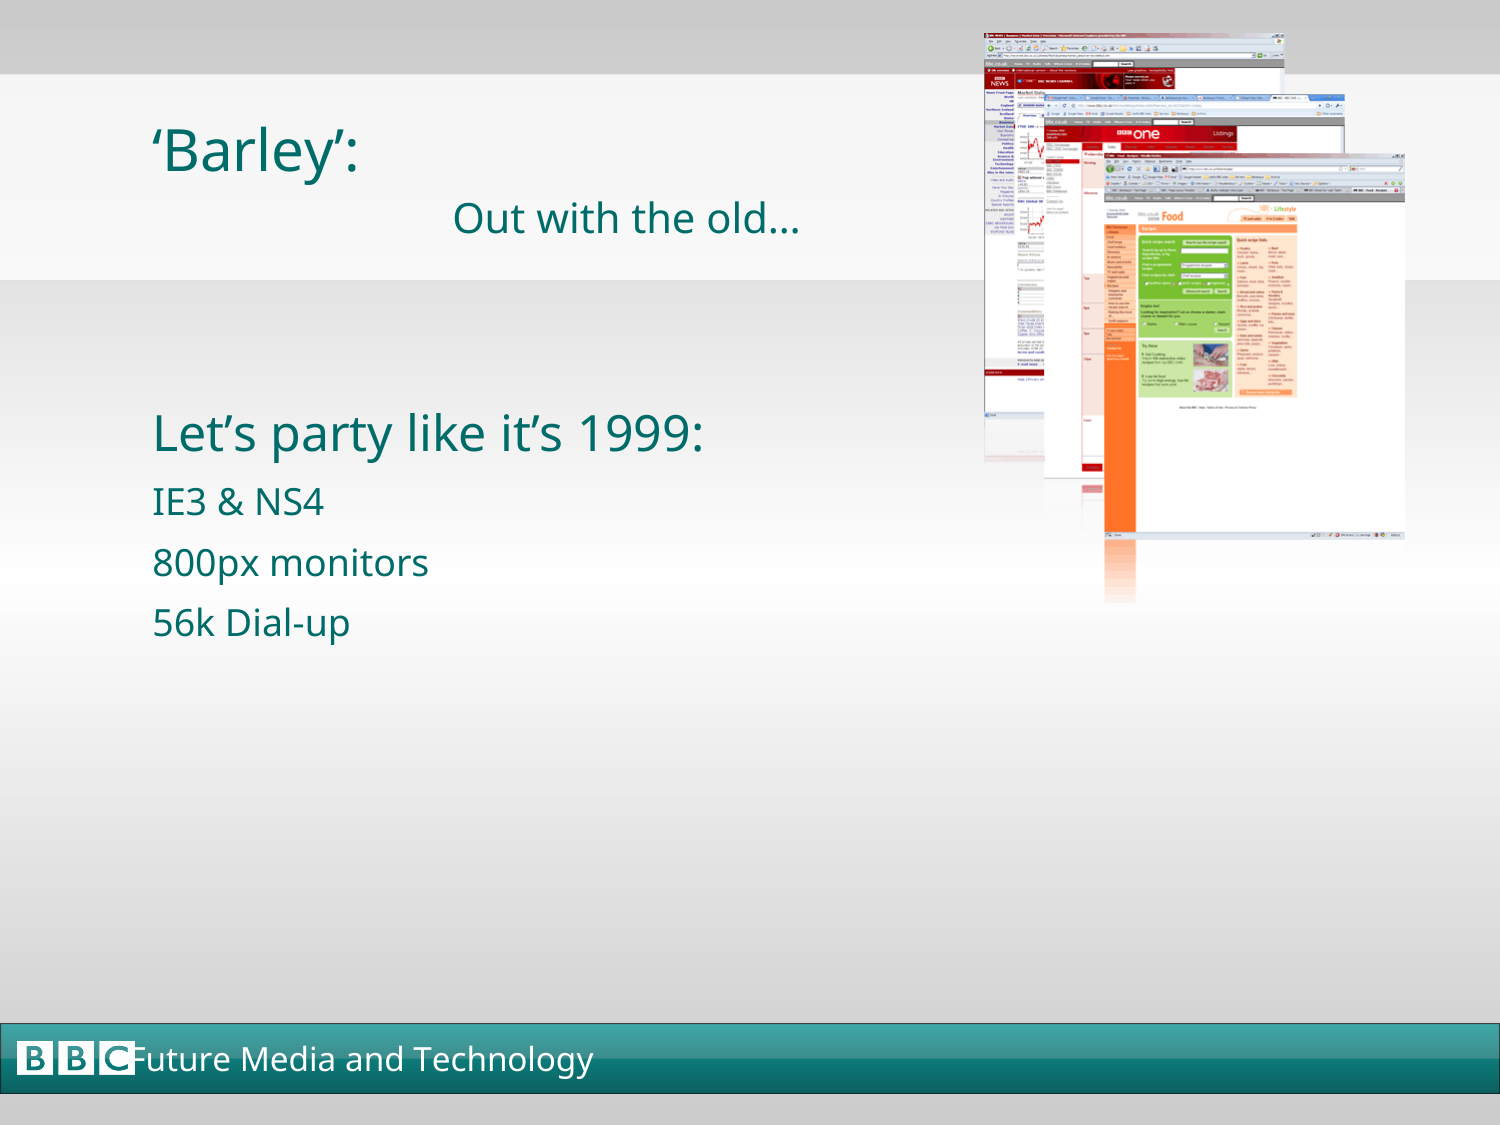

# ‘Barley’: Out with the old…
Let’s party like it’s 1999:
IE3 & NS4
800px monitors
56k Dial-up